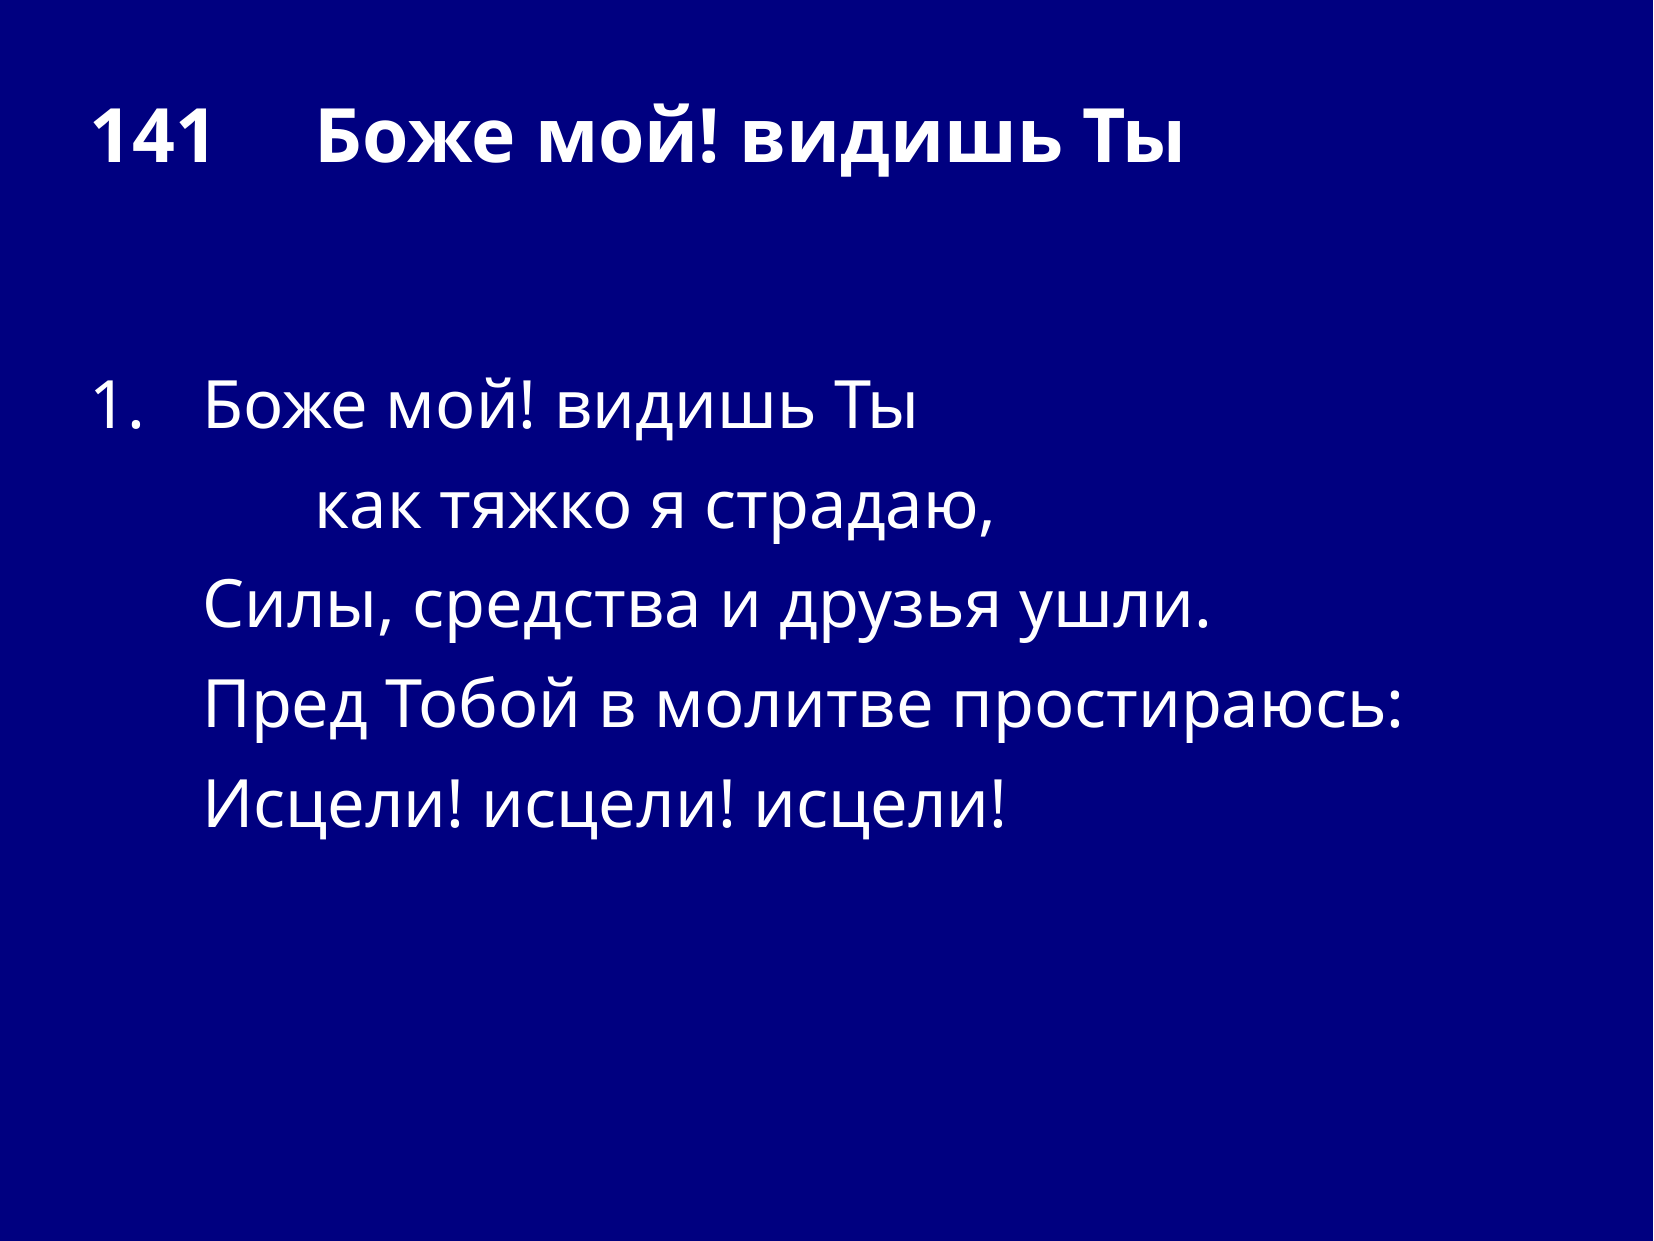

141	Боже мой! видишь Ты
1.	Боже мой! видишь Ты
		как тяжко я страдаю,
	Силы, средства и друзья ушли.
	Пред Тобой в молитве простираюсь:
	Исцели! исцели! исцели!